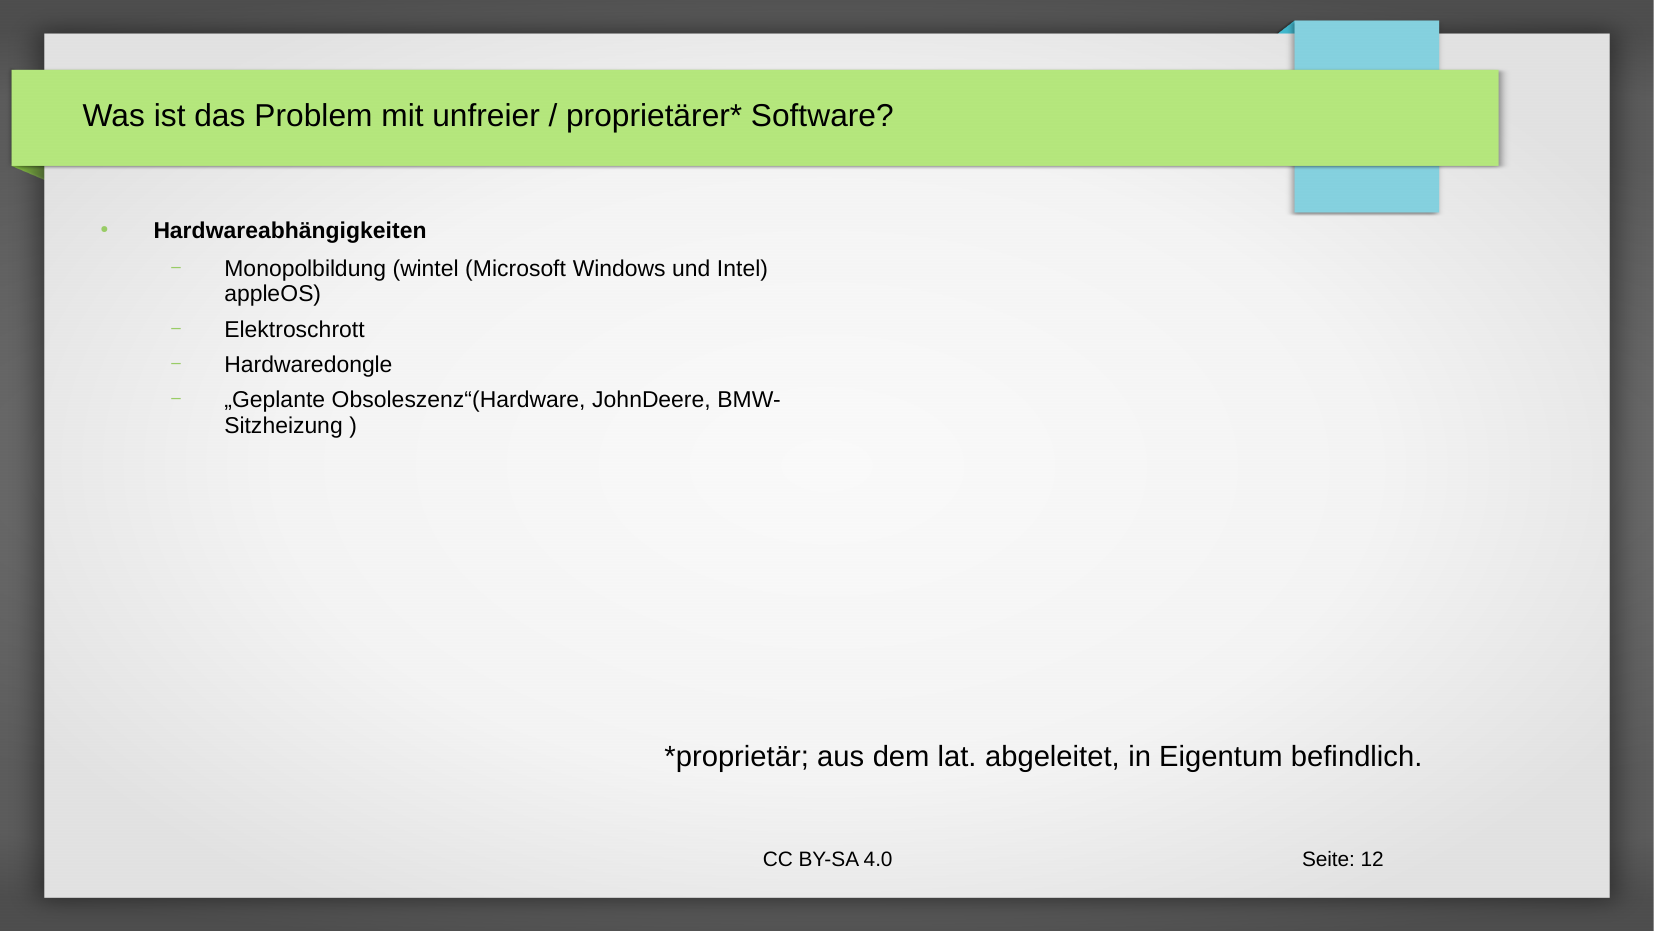

# Was ist das Problem mit unfreier / proprietärer* Software?
Hardwareabhängigkeiten
Monopolbildung (wintel (Microsoft Windows und Intel) appleOS)
Elektroschrott
Hardwaredongle
„Geplante Obsoleszenz“(Hardware, JohnDeere, BMW-Sitzheizung )
*proprietär; aus dem lat. abgeleitet, in Eigentum befindlich.